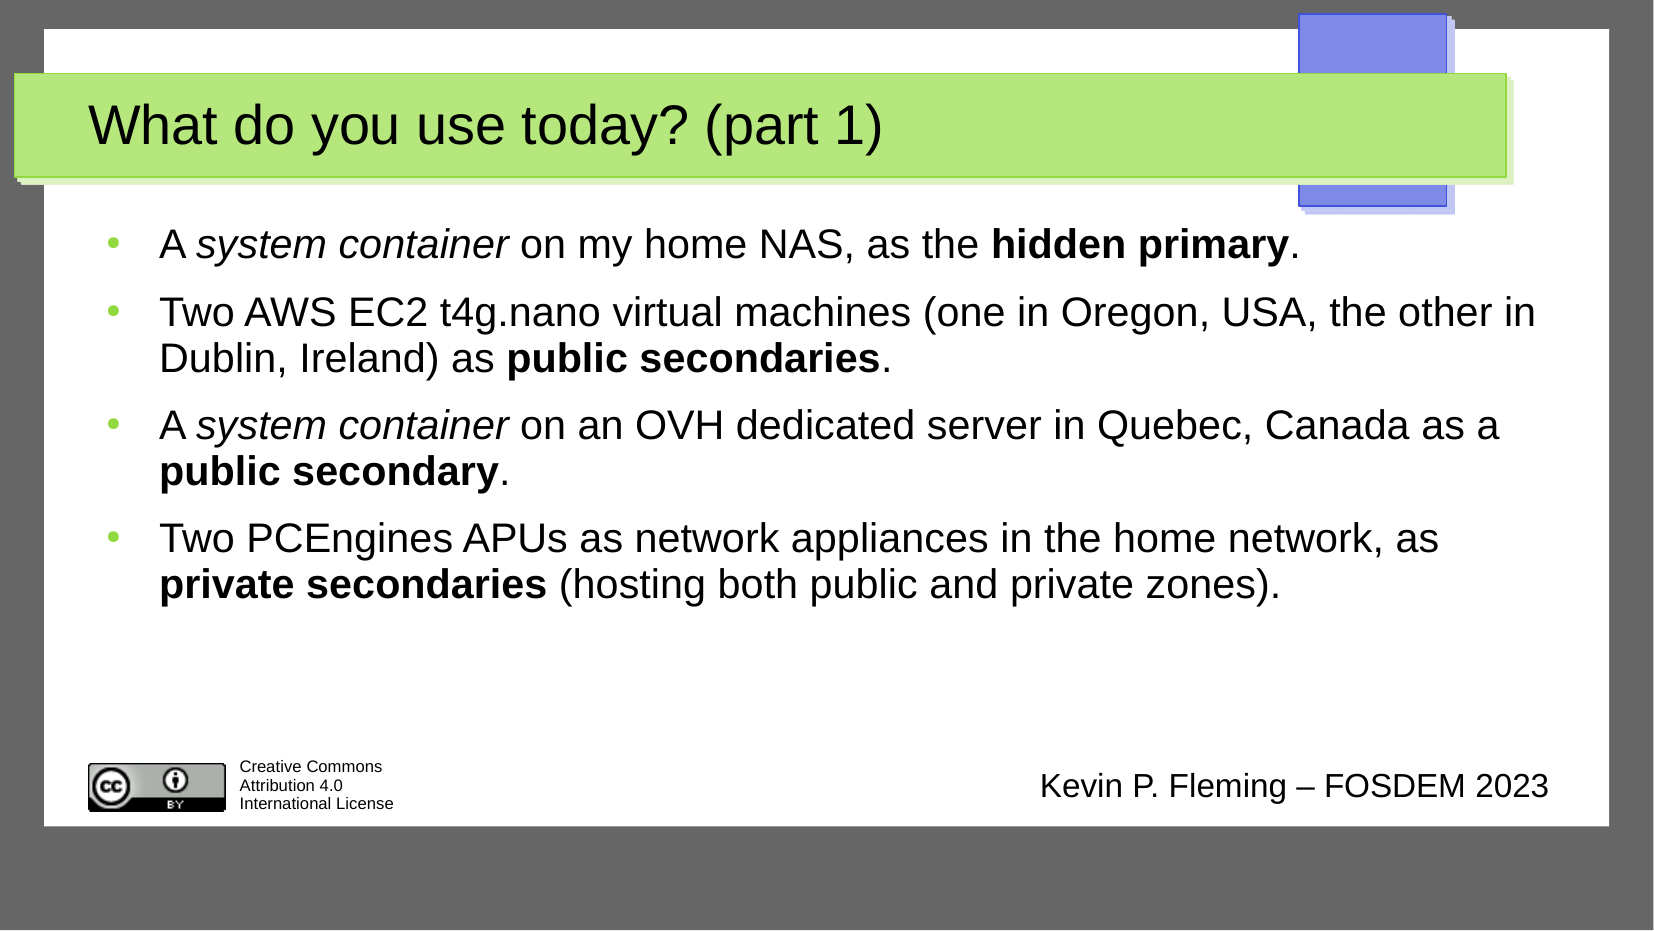

# What do you use today? (part 1)
A system container on my home NAS, as the hidden primary.
Two AWS EC2 t4g.nano virtual machines (one in Oregon, USA, the other in Dublin, Ireland) as public secondaries.
A system container on an OVH dedicated server in Quebec, Canada as a public secondary.
Two PCEngines APUs as network appliances in the home network, as private secondaries (hosting both public and private zones).